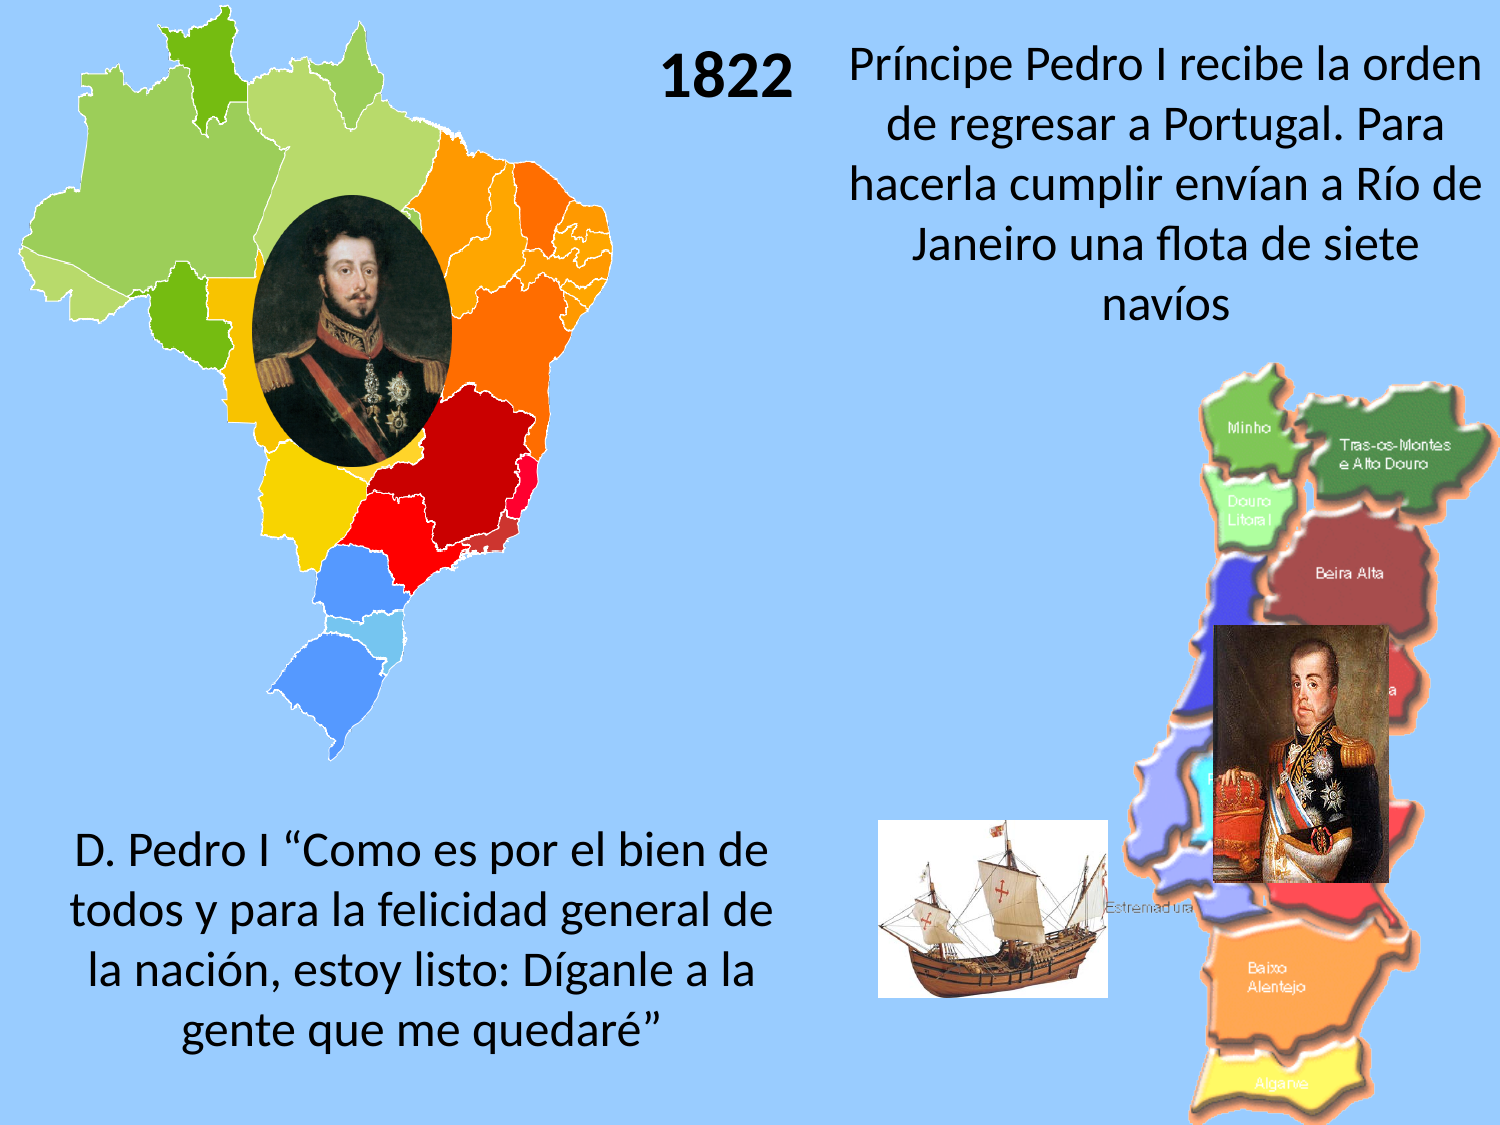

# 1822
Príncipe Pedro I recibe la orden de regresar a Portugal. Para hacerla cumplir envían a Río de Janeiro una flota de siete navíos
D. Pedro I “Como es por el bien de todos y para la felicidad general de la nación, estoy listo: Díganle a la gente que me quedaré”